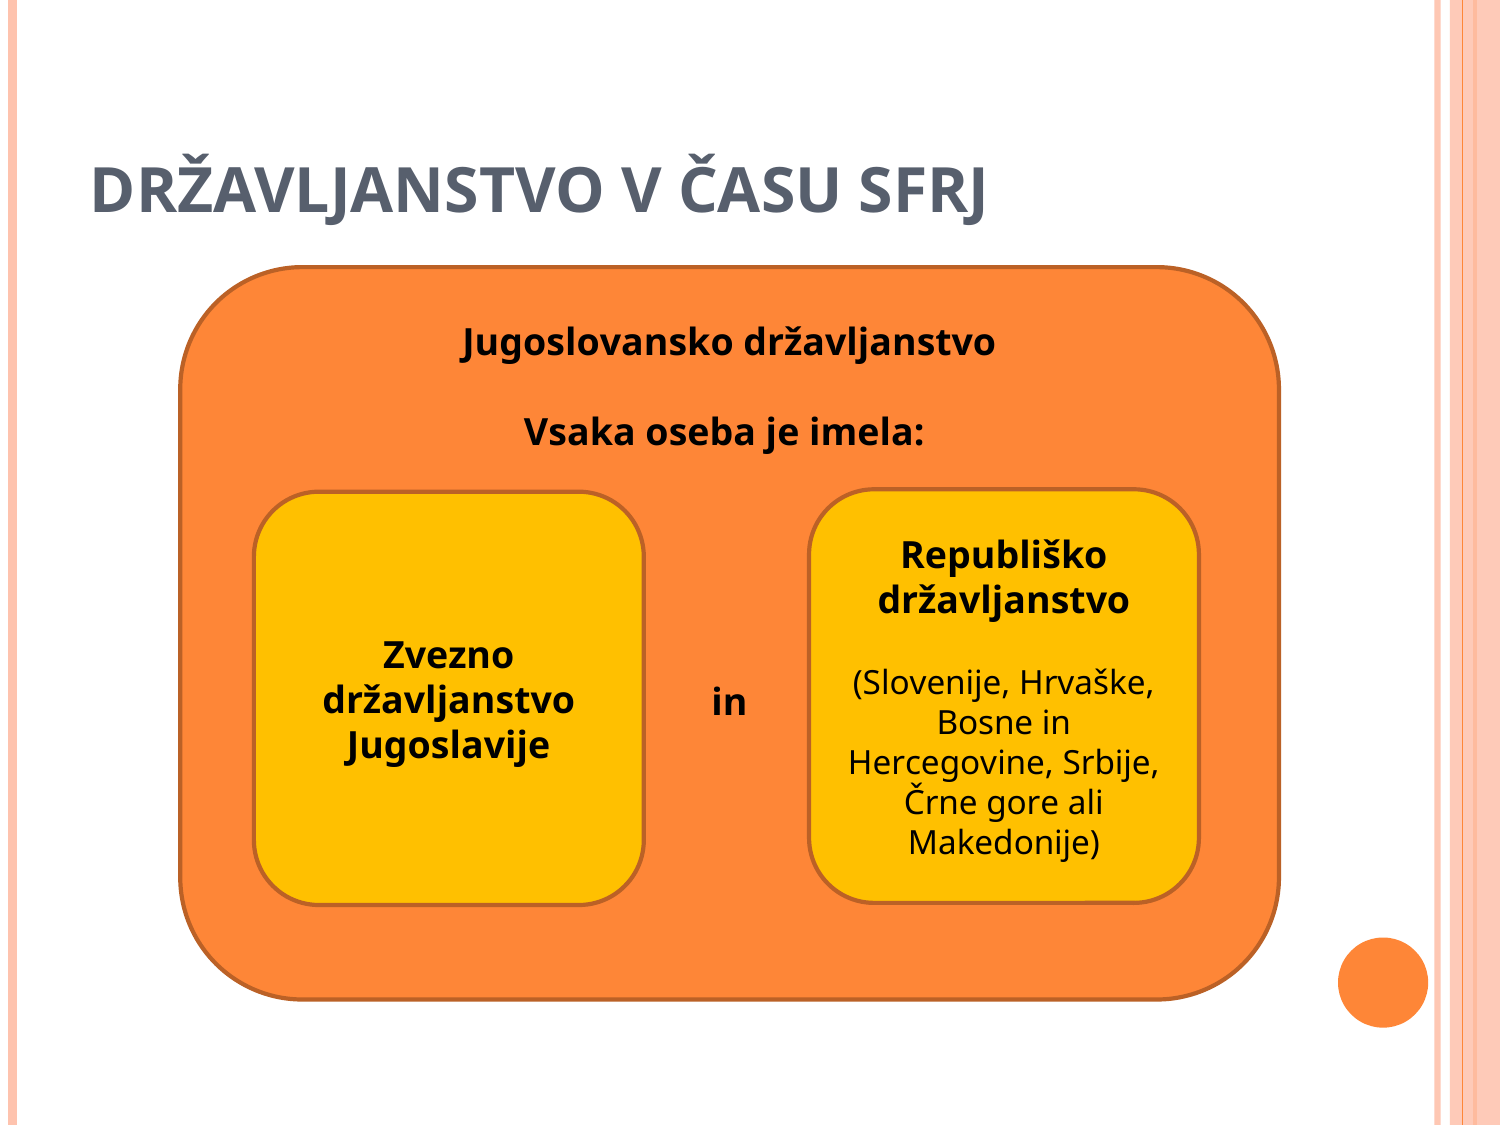

# DRŽAVLJANSTVO V ČASU SFRJ
Jugoslovansko državljanstvo
Vsaka oseba je imela:
in
Republiško državljanstvo
(Slovenije, Hrvaške, Bosne in Hercegovine, Srbije, Črne gore ali Makedonije)
Zvezno državljanstvo Jugoslavije